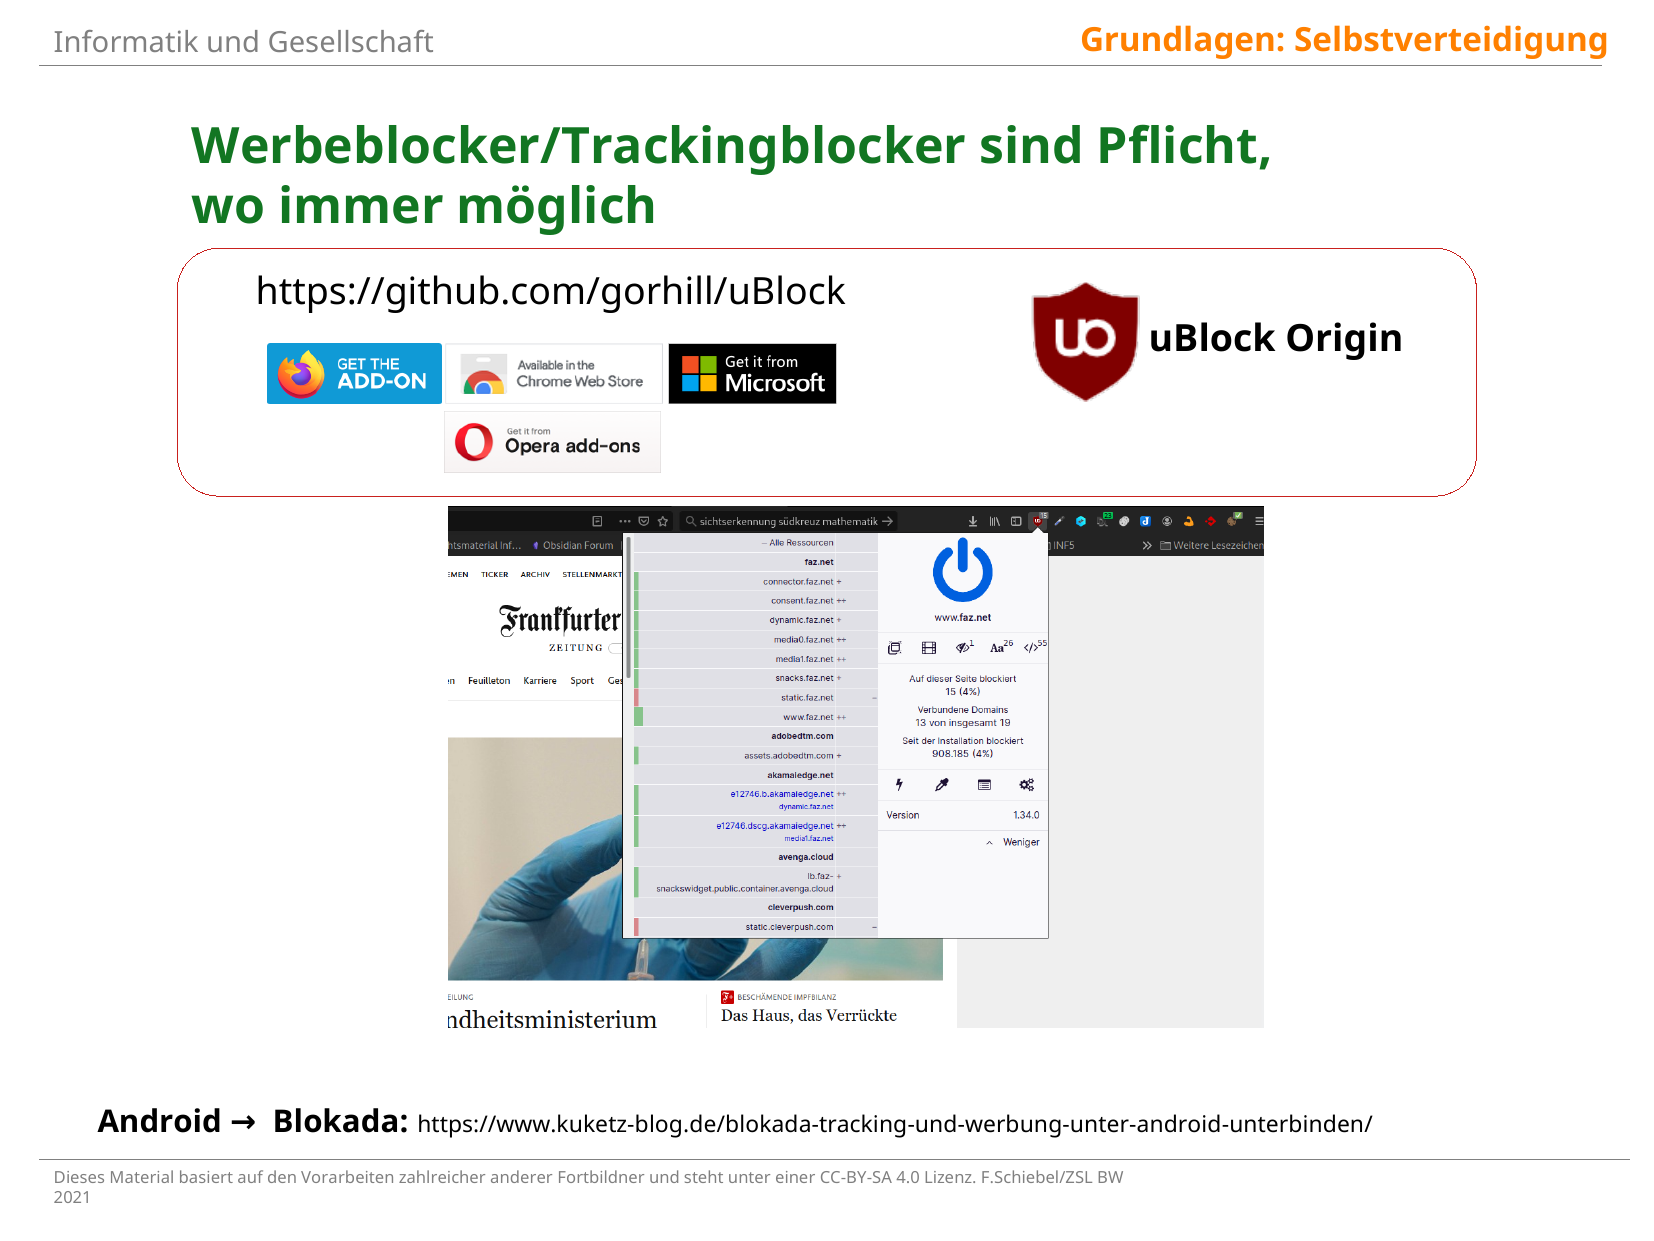

Grundlagen: Selbstverteidigung
Informatik und Gesellschaft
Werbeblocker/Trackingblocker sind Pflicht,
wo immer möglich
https://github.com/gorhill/uBlock
uBlock Origin
Android → Blokada: https://www.kuketz-blog.de/blokada-tracking-und-werbung-unter-android-unterbinden/